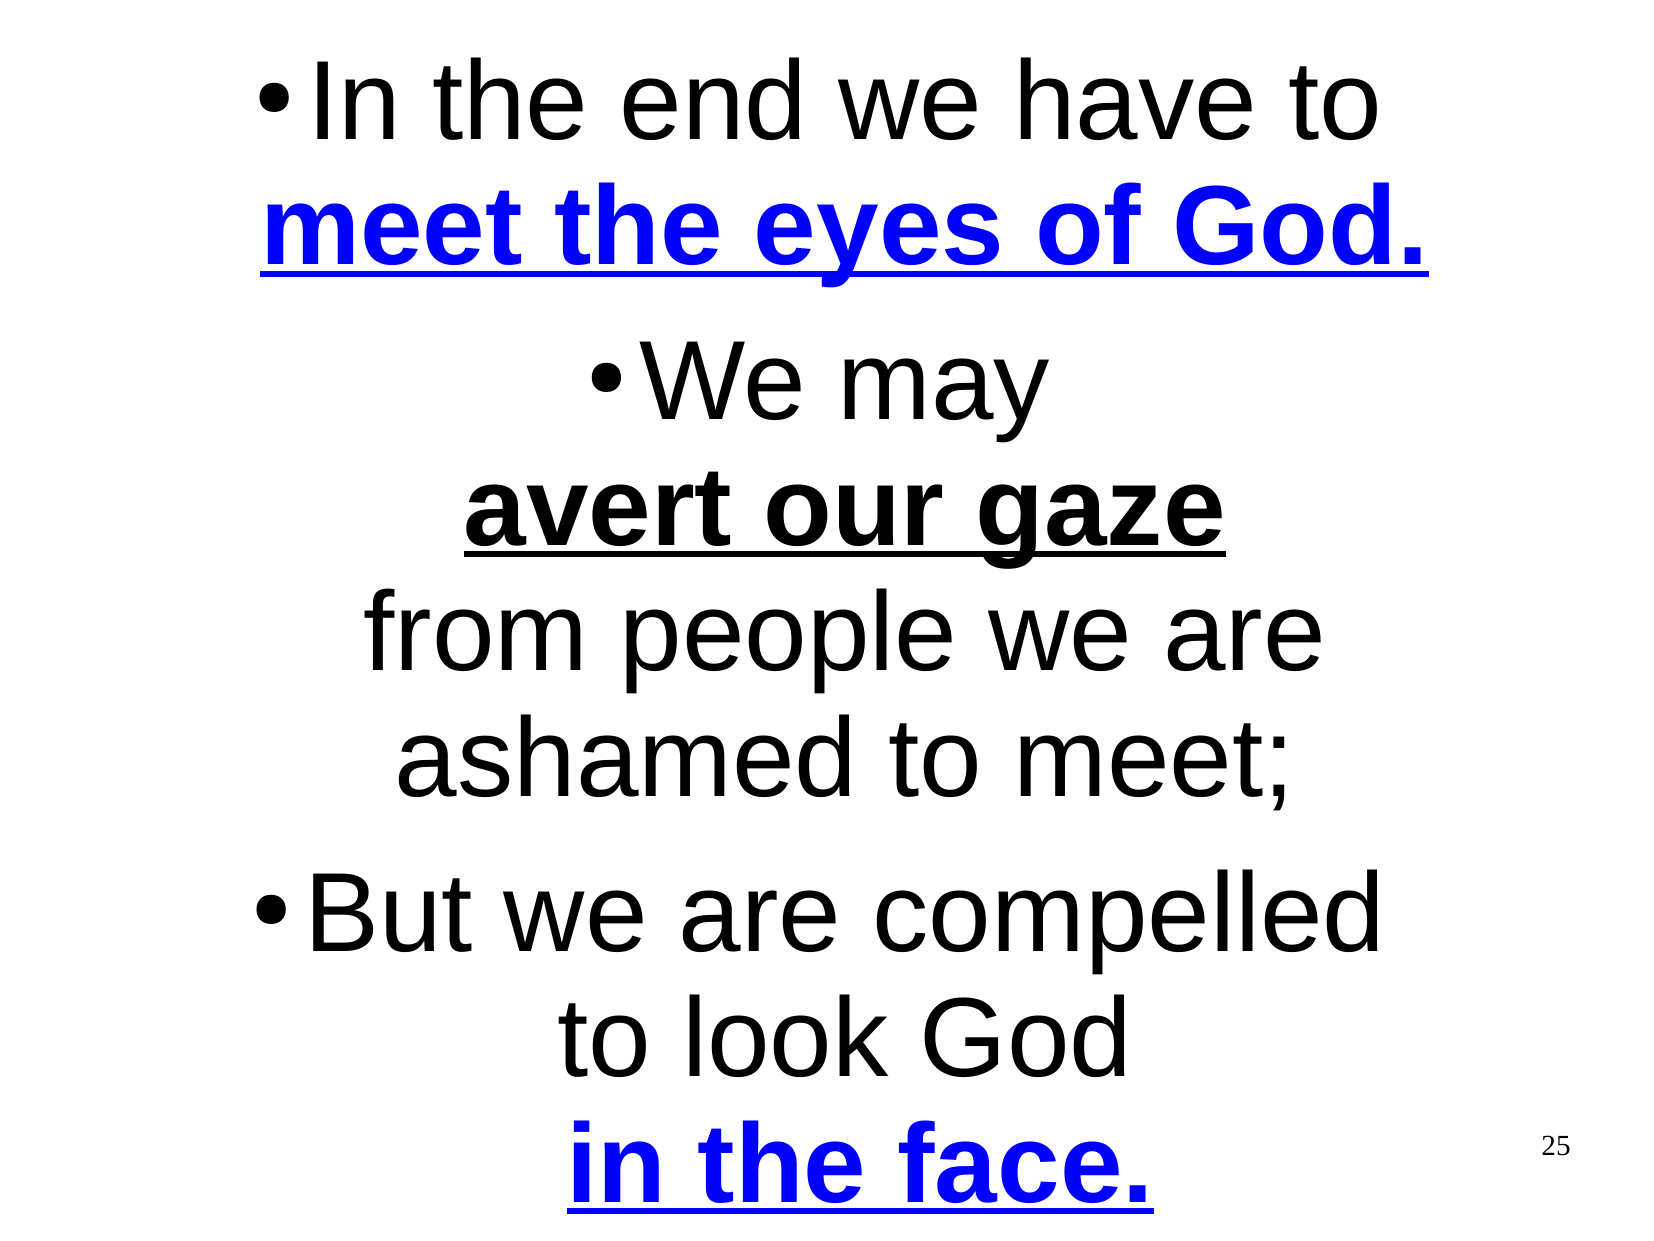

# In the end we have to meet the eyes of God.
We may
avert our gaze
from people we are
ashamed to meet;
But we are compelled
to look God
in the face.
25